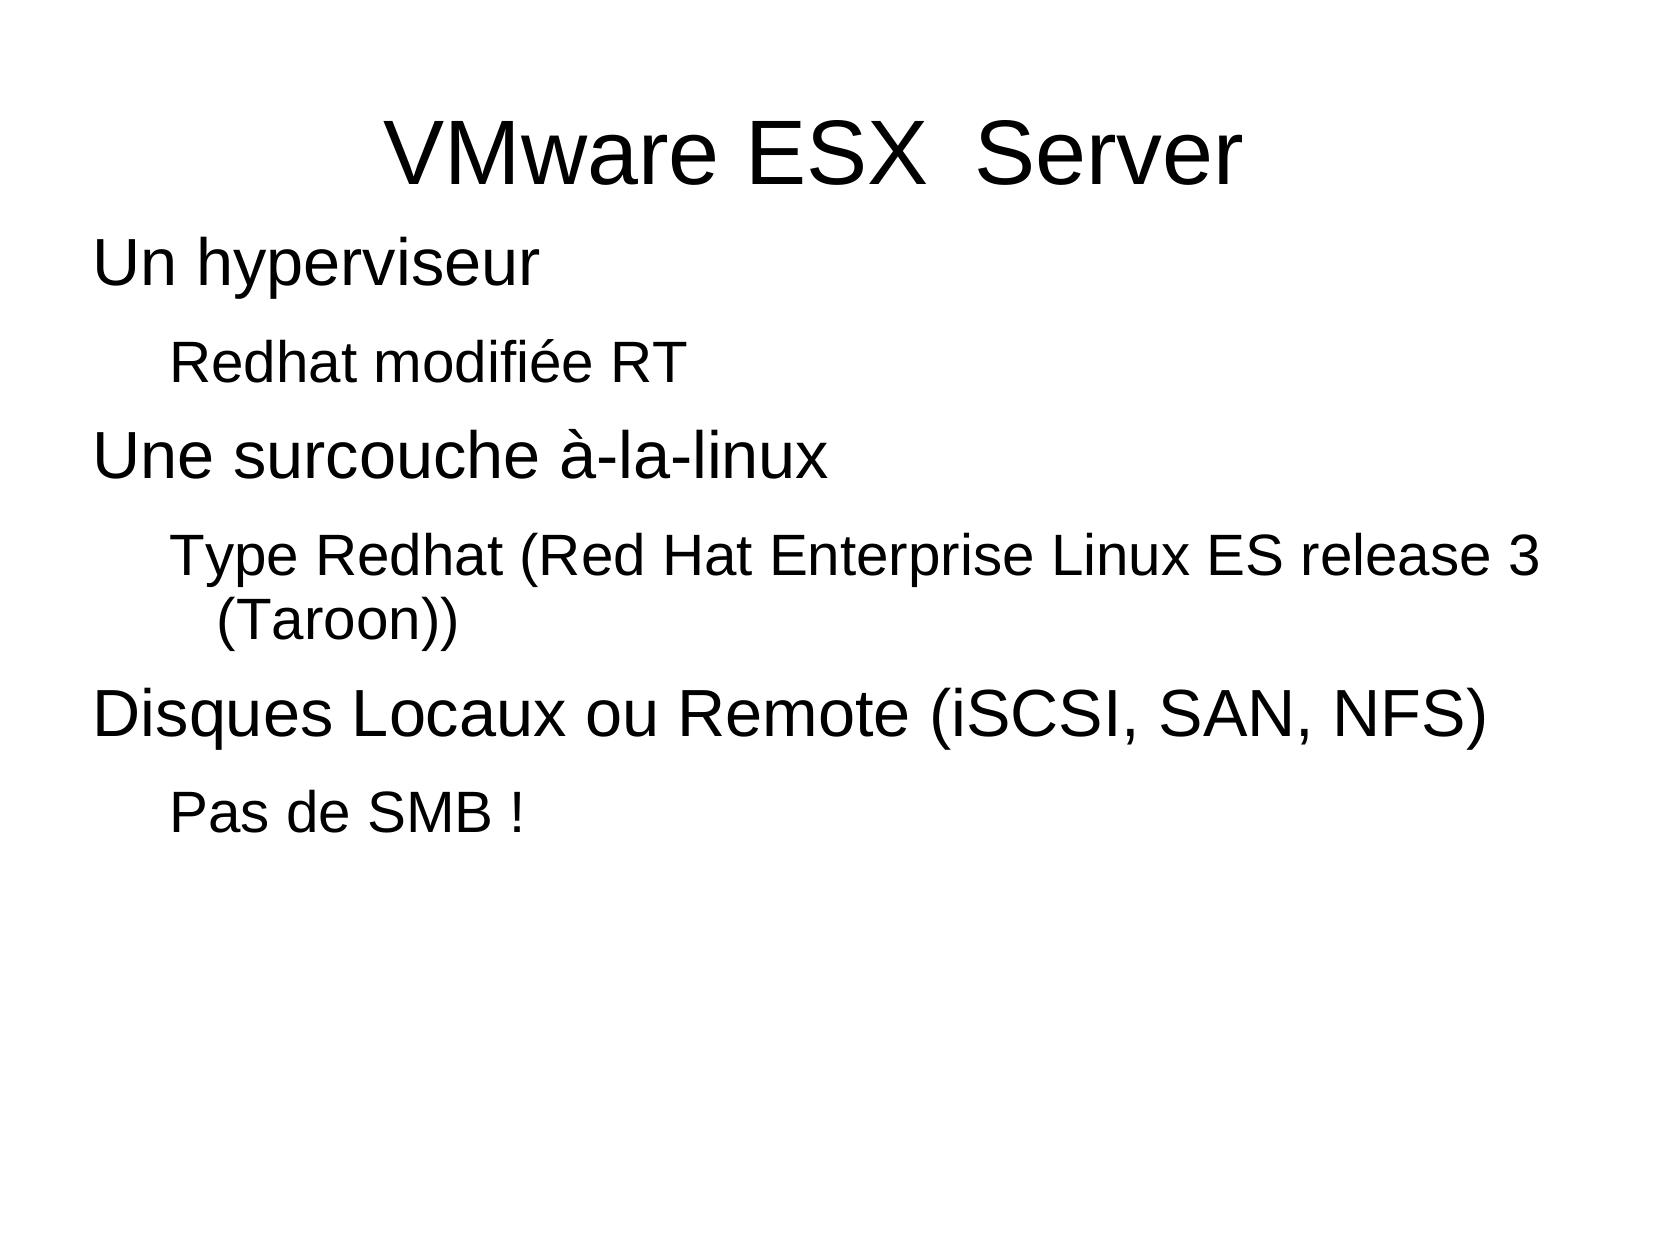

# VMware ESX 	Server
Un hyperviseur
Redhat modifiée RT
Une surcouche à-la-linux
Type Redhat (Red Hat Enterprise Linux ES release 3 (Taroon))
Disques Locaux ou Remote (iSCSI, SAN, NFS)
Pas de SMB !